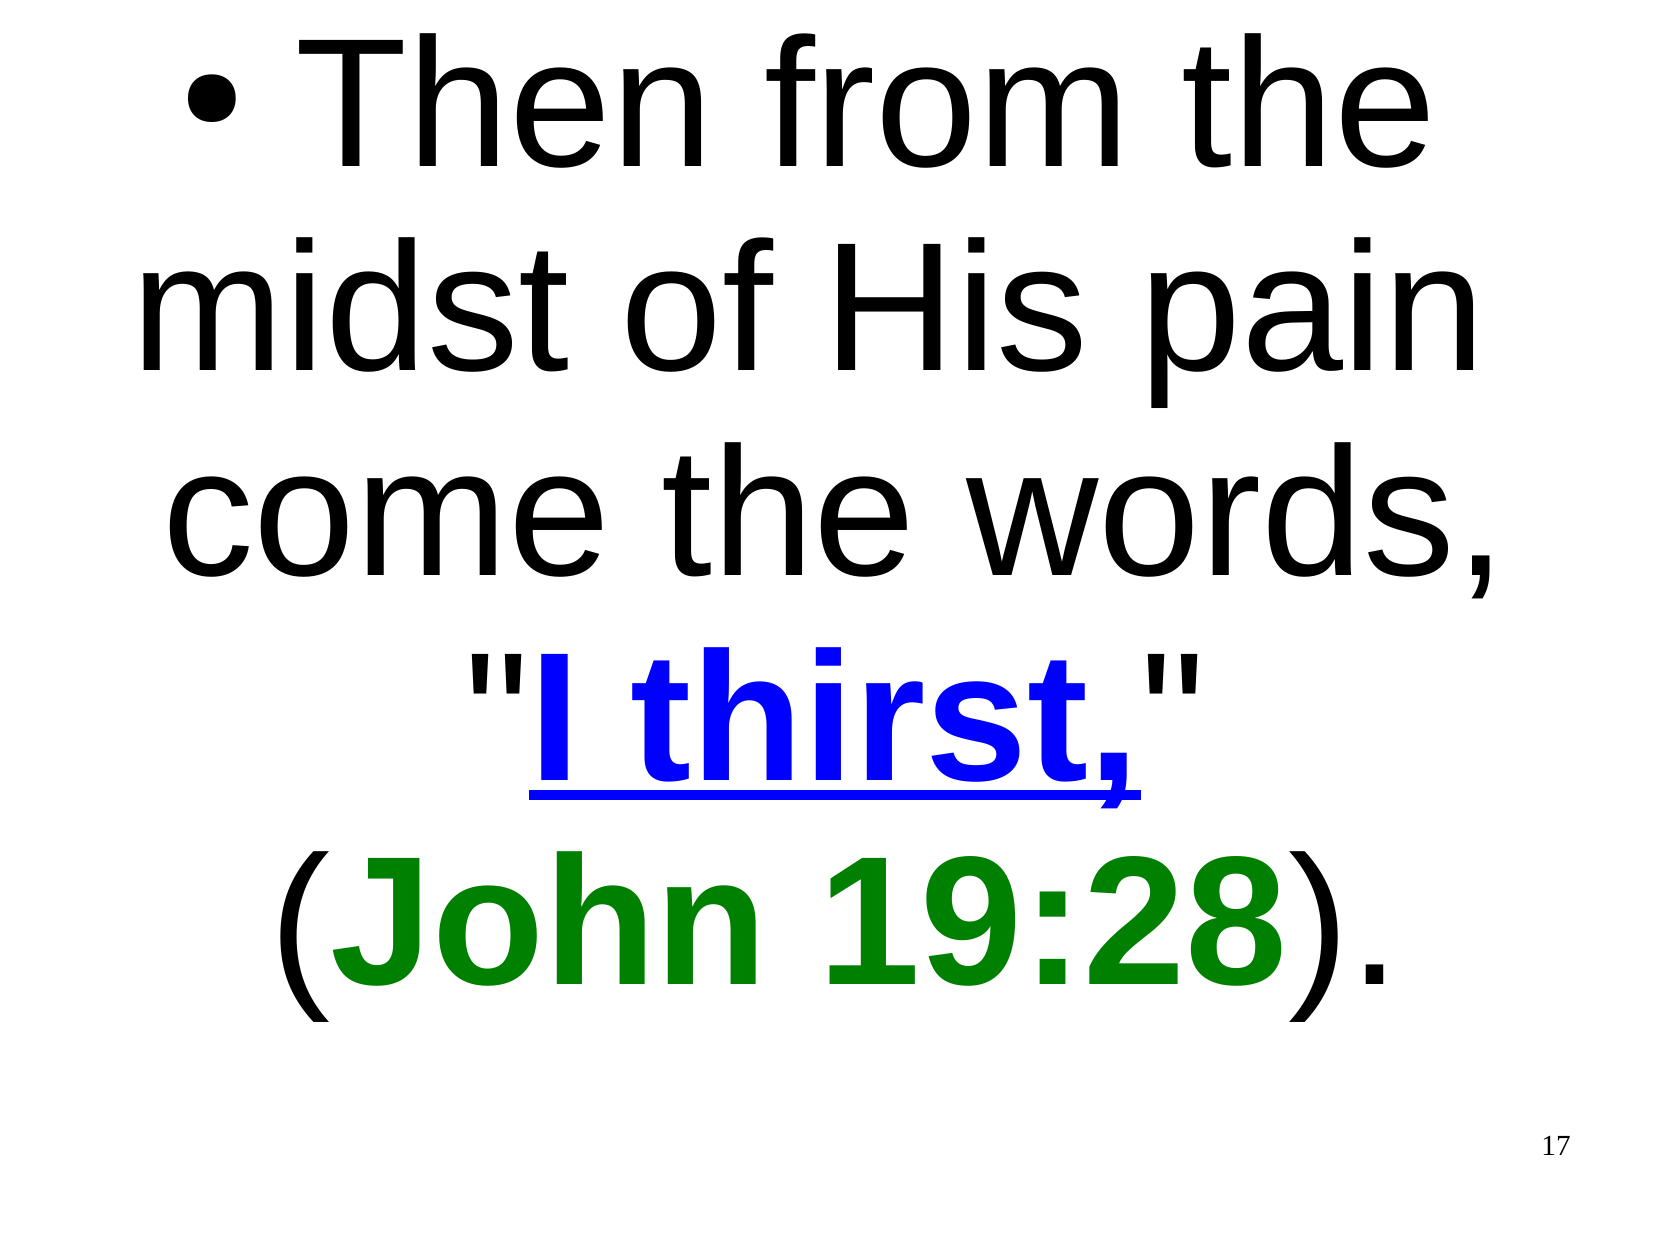

# Then from the midst of His pain come the words, "I thirst," (John 19:28).
17